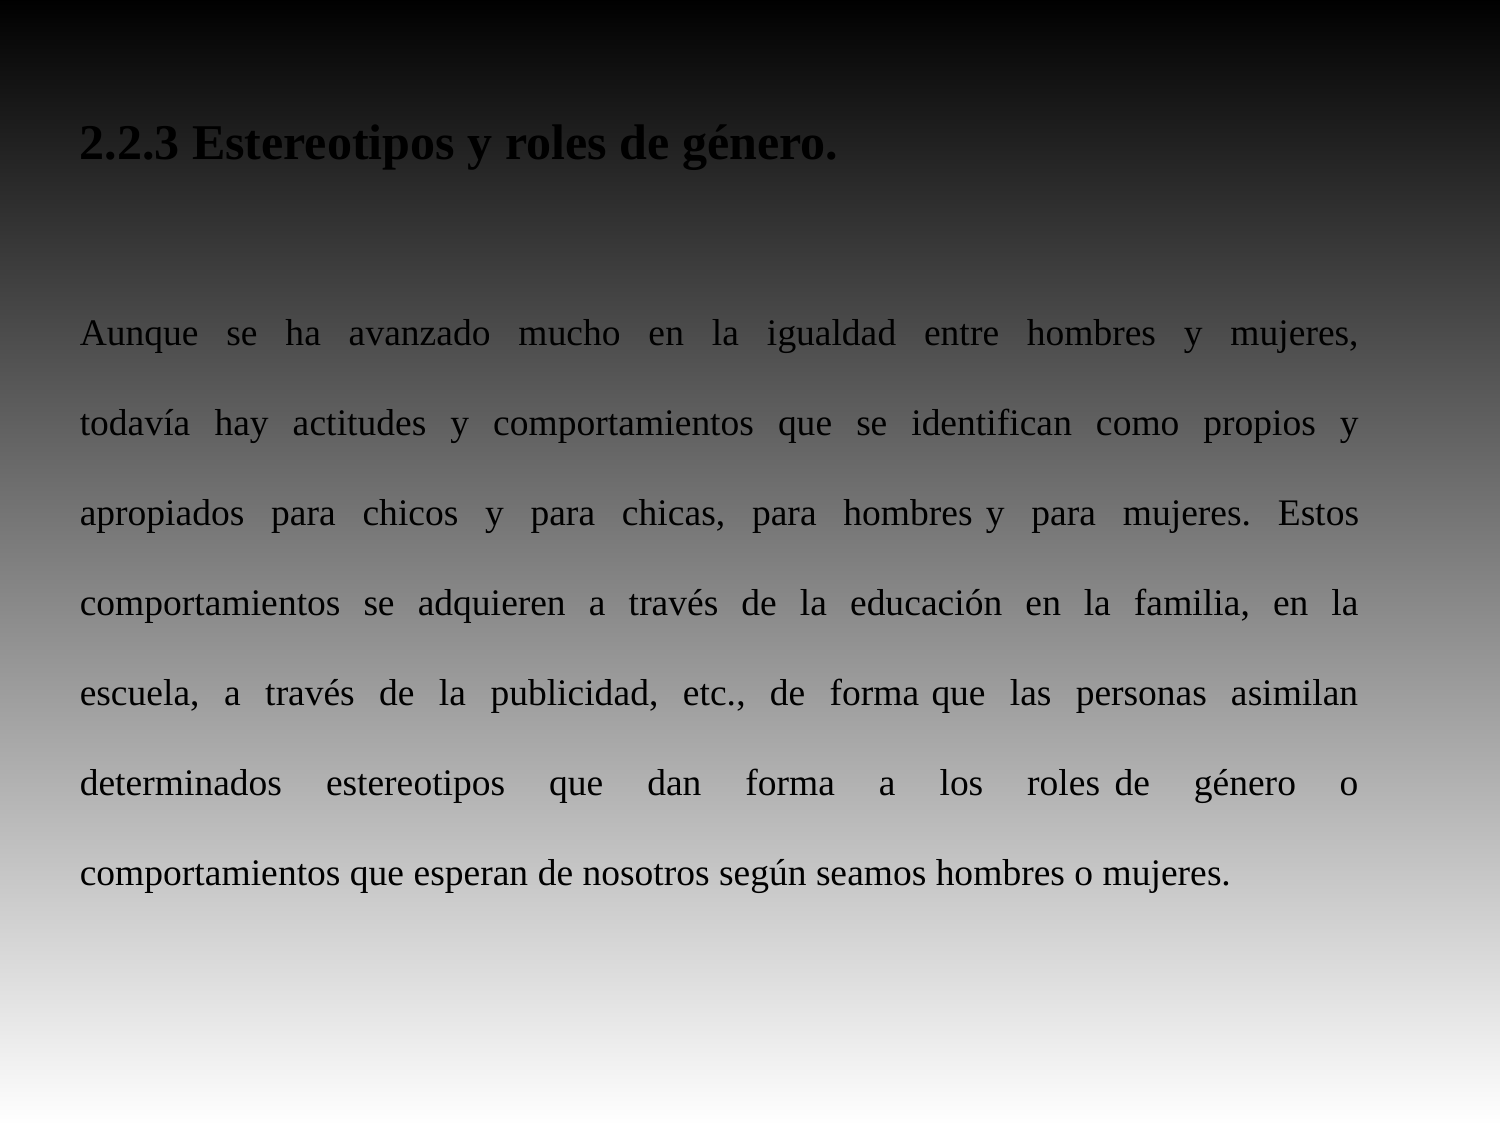

# 2.2.3 Estereotipos y roles de género.
Aunque se ha avanzado mucho en la igualdad entre hombres y mujeres, todavía hay actitudes y comportamientos que se identifican como propios y apropiados para chicos y para chicas, para hombres y para mujeres. Estos comportamientos se adquieren a través de la educación en la familia, en la escuela, a través de la publicidad, etc., de forma que las personas asimilan determinados estereotipos que dan forma a los roles de género o comportamientos que esperan de nosotros según seamos hombres o mujeres.